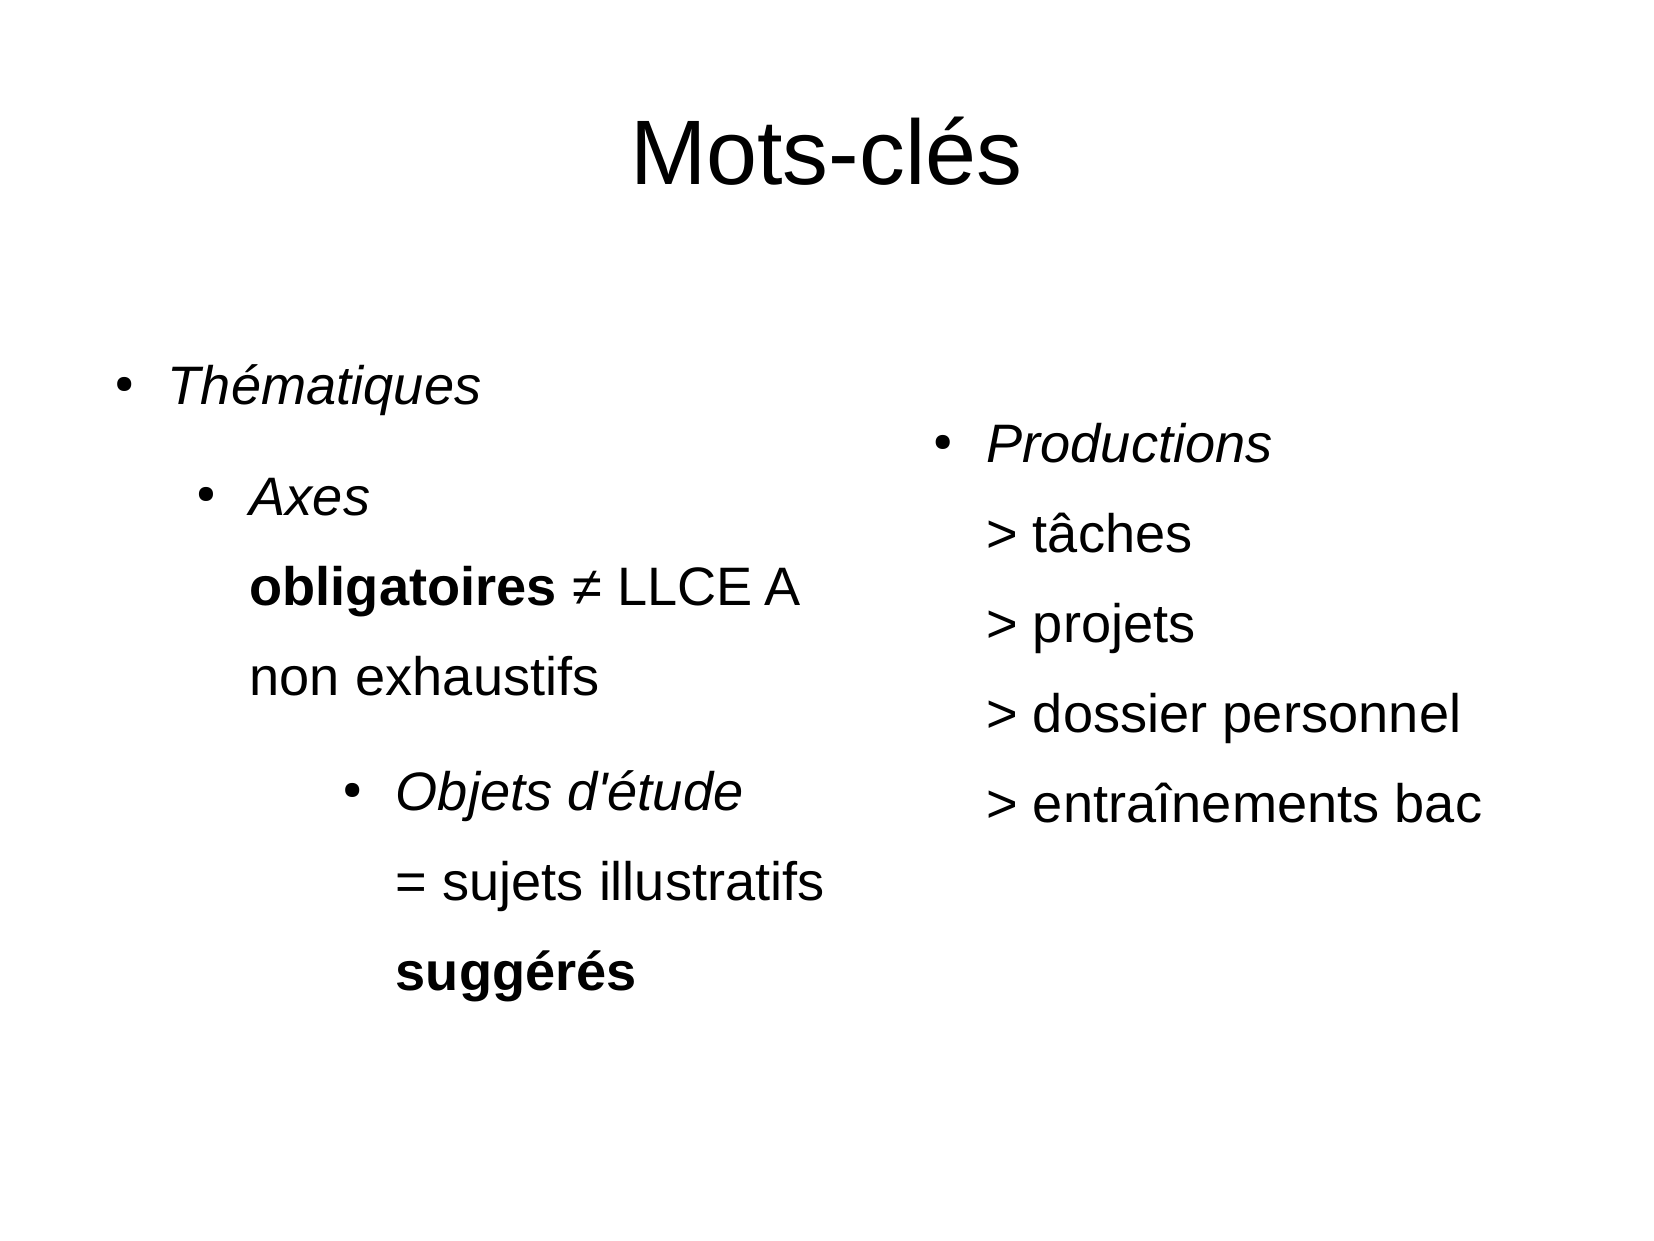

# Mots-clés
Thématiques
Productions
> tâches
> projets
> dossier personnel
> entraînements bac
Axes
obligatoires ≠ LLCE A
non exhaustifs
Objets d'étude
= sujets illustratifs
suggérés